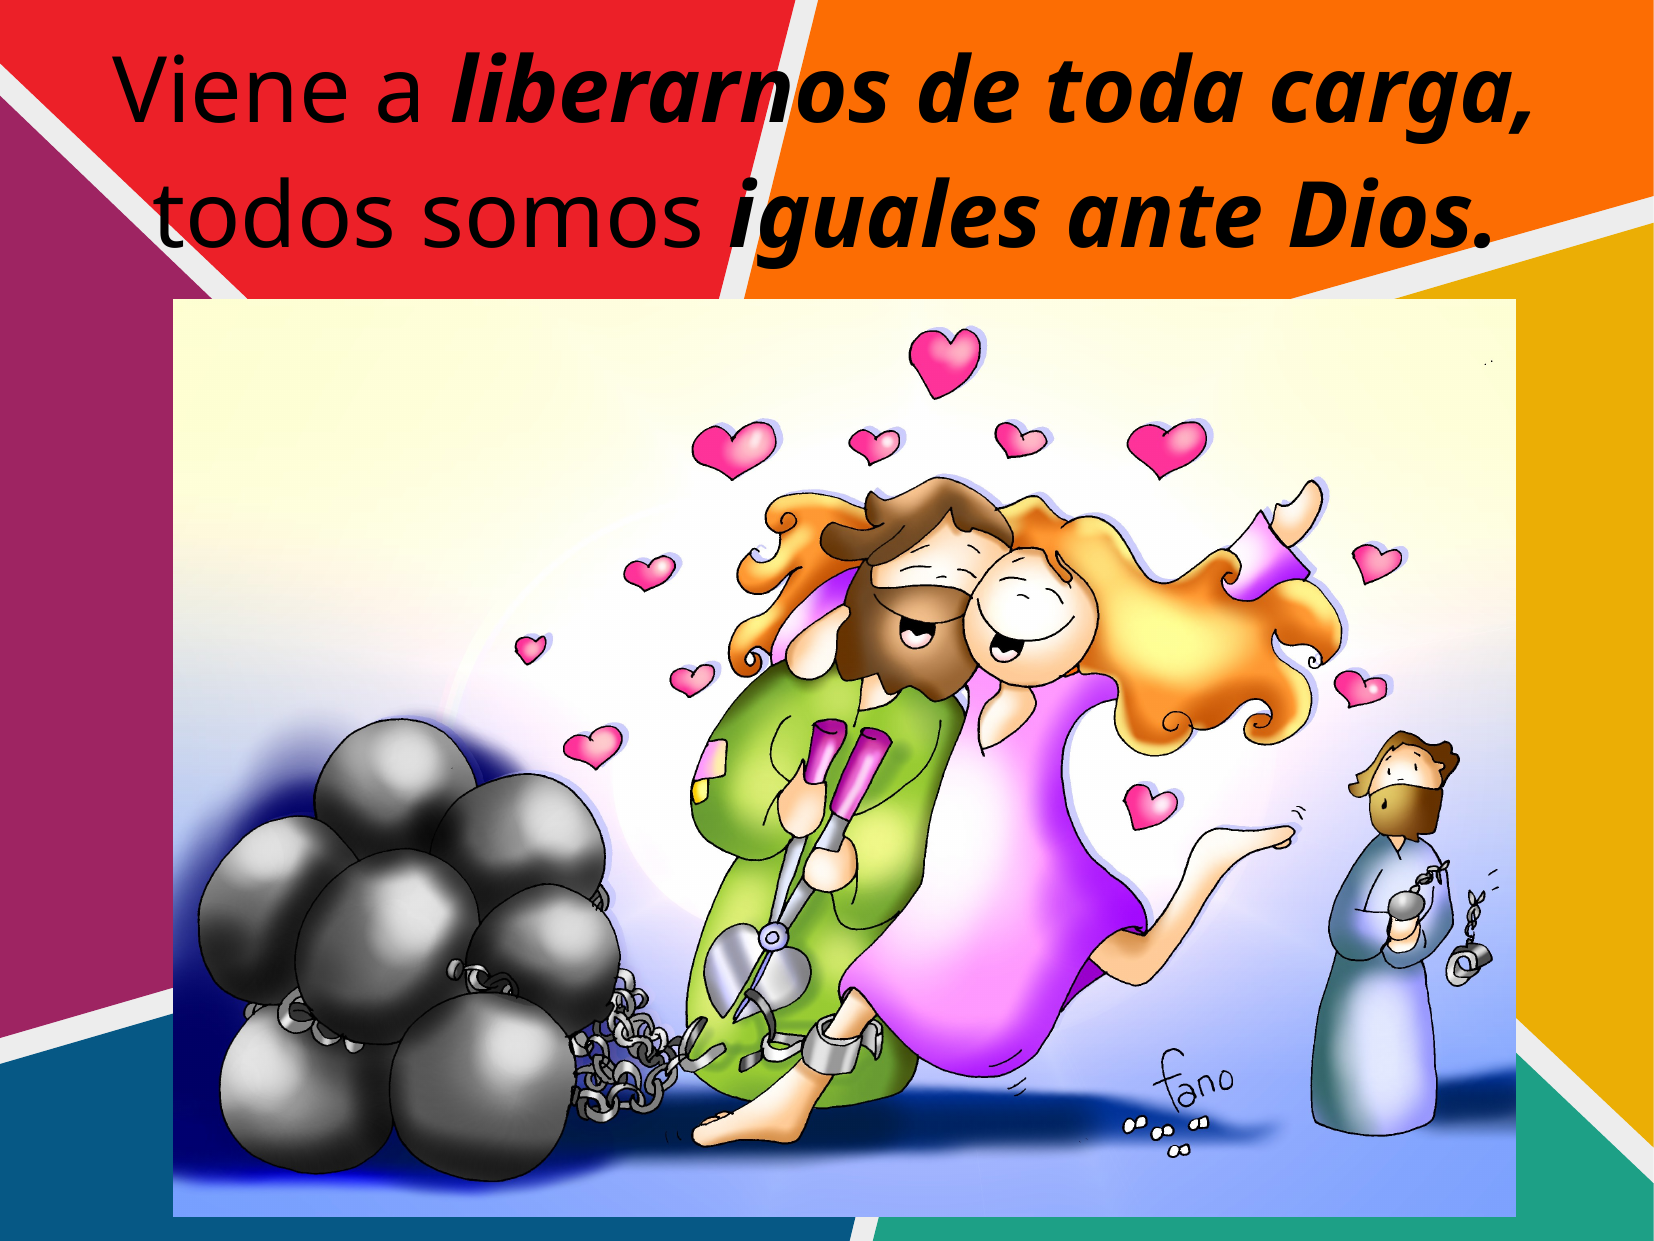

# Viene a liberarnos de toda carga, todos somos iguales ante Dios.